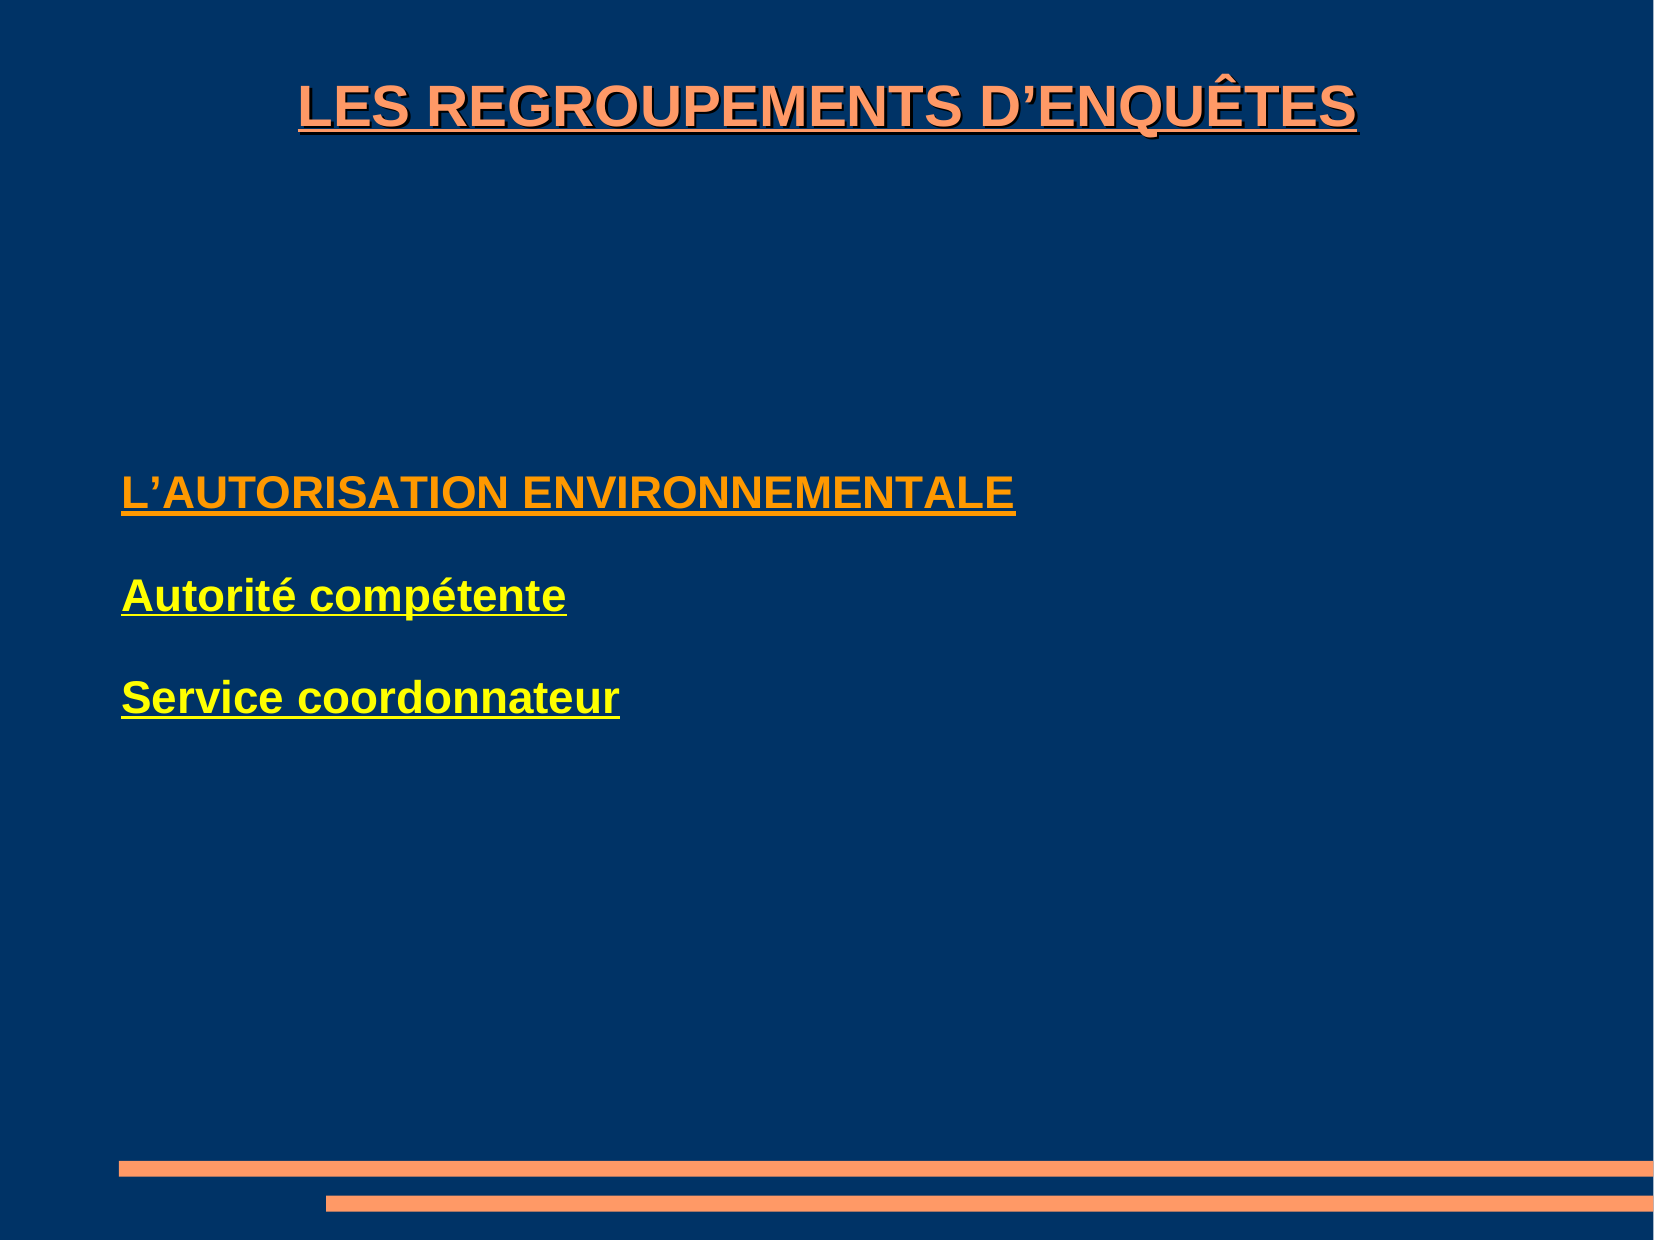

# LES REGROUPEMENTS D’ENQUÊTES
L’AUTORISATION ENVIRONNEMENTALE
Autorité compétente
Service coordonnateur